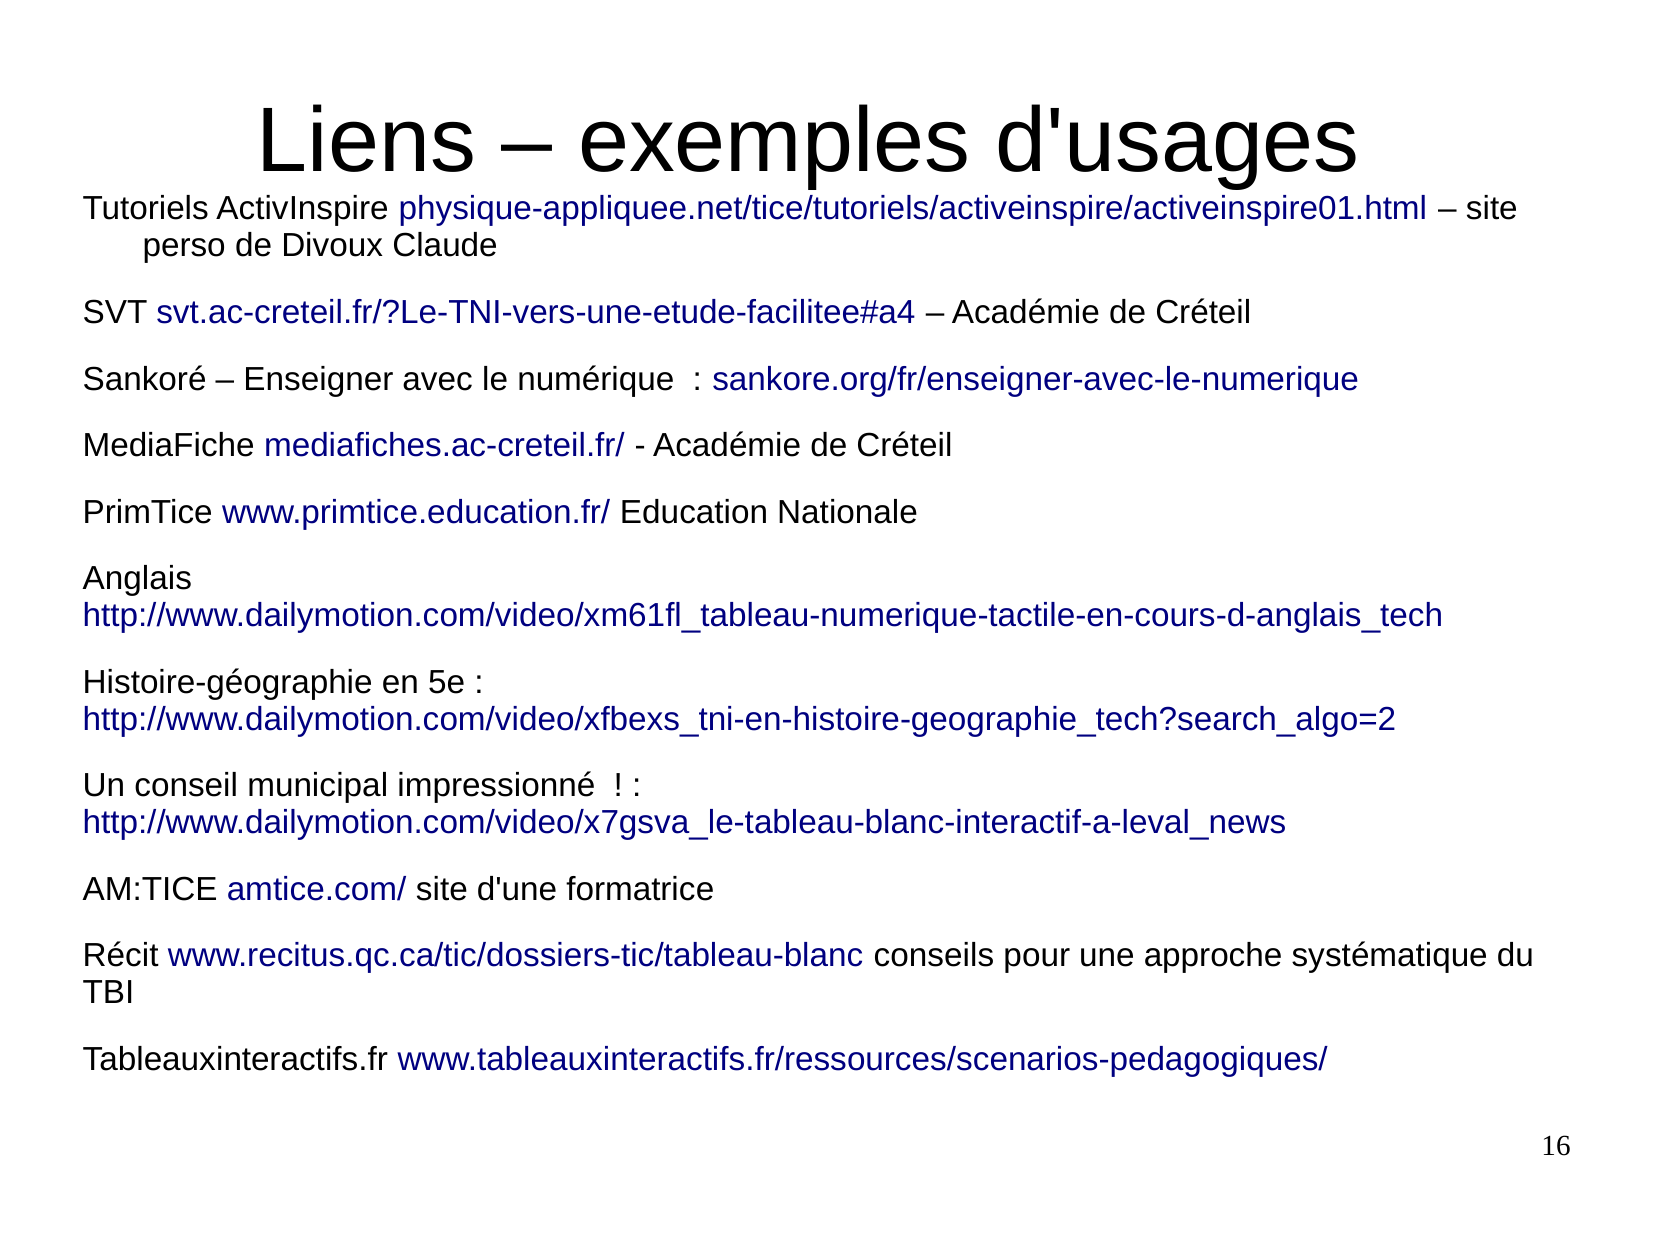

# Liens – exemples d'usages
Tutoriels ActivInspire physique-appliquee.net/tice/tutoriels/activeinspire/activeinspire01.html – site perso de Divoux Claude
SVT svt.ac-creteil.fr/?Le-TNI-vers-une-etude-facilitee#a4 – Académie de Créteil
Sankoré – Enseigner avec le numérique  : sankore.org/fr/enseigner-avec-le-numerique
MediaFiche mediafiches.ac-creteil.fr/ - Académie de Créteil
PrimTice www.primtice.education.fr/ Education Nationale
Anglais
http://www.dailymotion.com/video/xm61fl_tableau-numerique-tactile-en-cours-d-anglais_tech
Histoire-géographie en 5e :
http://www.dailymotion.com/video/xfbexs_tni-en-histoire-geographie_tech?search_algo=2
Un conseil municipal impressionné  ! :
http://www.dailymotion.com/video/x7gsva_le-tableau-blanc-interactif-a-leval_news
AM:TICE amtice.com/ site d'une formatrice
Récit www.recitus.qc.ca/tic/dossiers-tic/tableau-blanc conseils pour une approche systématique du TBI
Tableauxinteractifs.fr www.tableauxinteractifs.fr/ressources/scenarios-pedagogiques/
16